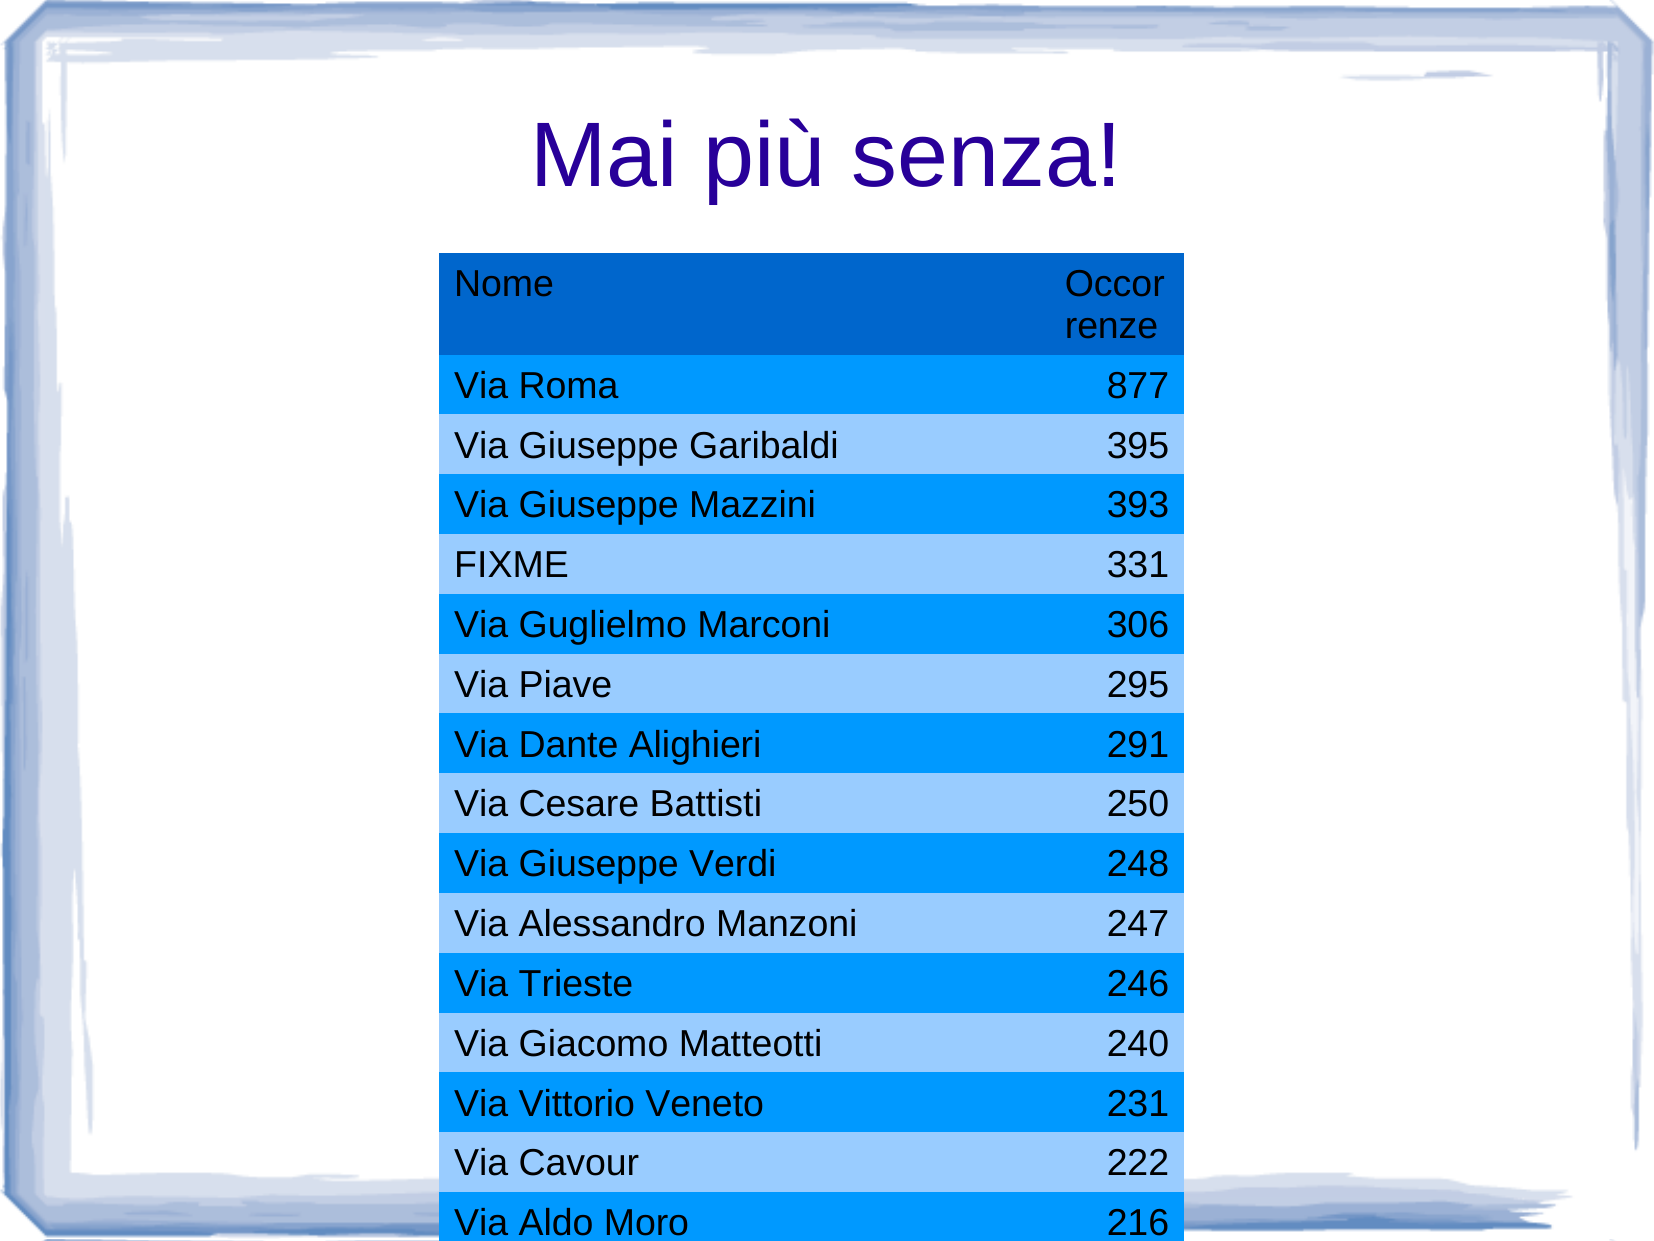

# Mai più senza!
| Nome | Occorrenze |
| --- | --- |
| Via Roma | 877 |
| Via Giuseppe Garibaldi | 395 |
| Via Giuseppe Mazzini | 393 |
| FIXME | 331 |
| Via Guglielmo Marconi | 306 |
| Via Piave | 295 |
| Via Dante Alighieri | 291 |
| Via Cesare Battisti | 250 |
| Via Giuseppe Verdi | 248 |
| Via Alessandro Manzoni | 247 |
| Via Trieste | 246 |
| Via Giacomo Matteotti | 240 |
| Via Vittorio Veneto | 231 |
| Via Cavour | 222 |
| Via Aldo Moro | 216 |
| Via Antonio Gramsci | 213 |
| Via Milano | 213 |
| Via Galileo Galilei | 210 |
| Via Enrico Fermi | 210 |
| Via Giosuè Carducci | 207 |
| Via Trento | 203 |
| Via Ugo Foscolo | 202 |
| Via Alessandro Volta | 178 |
| Via Cristoforo Colombo | 176 |